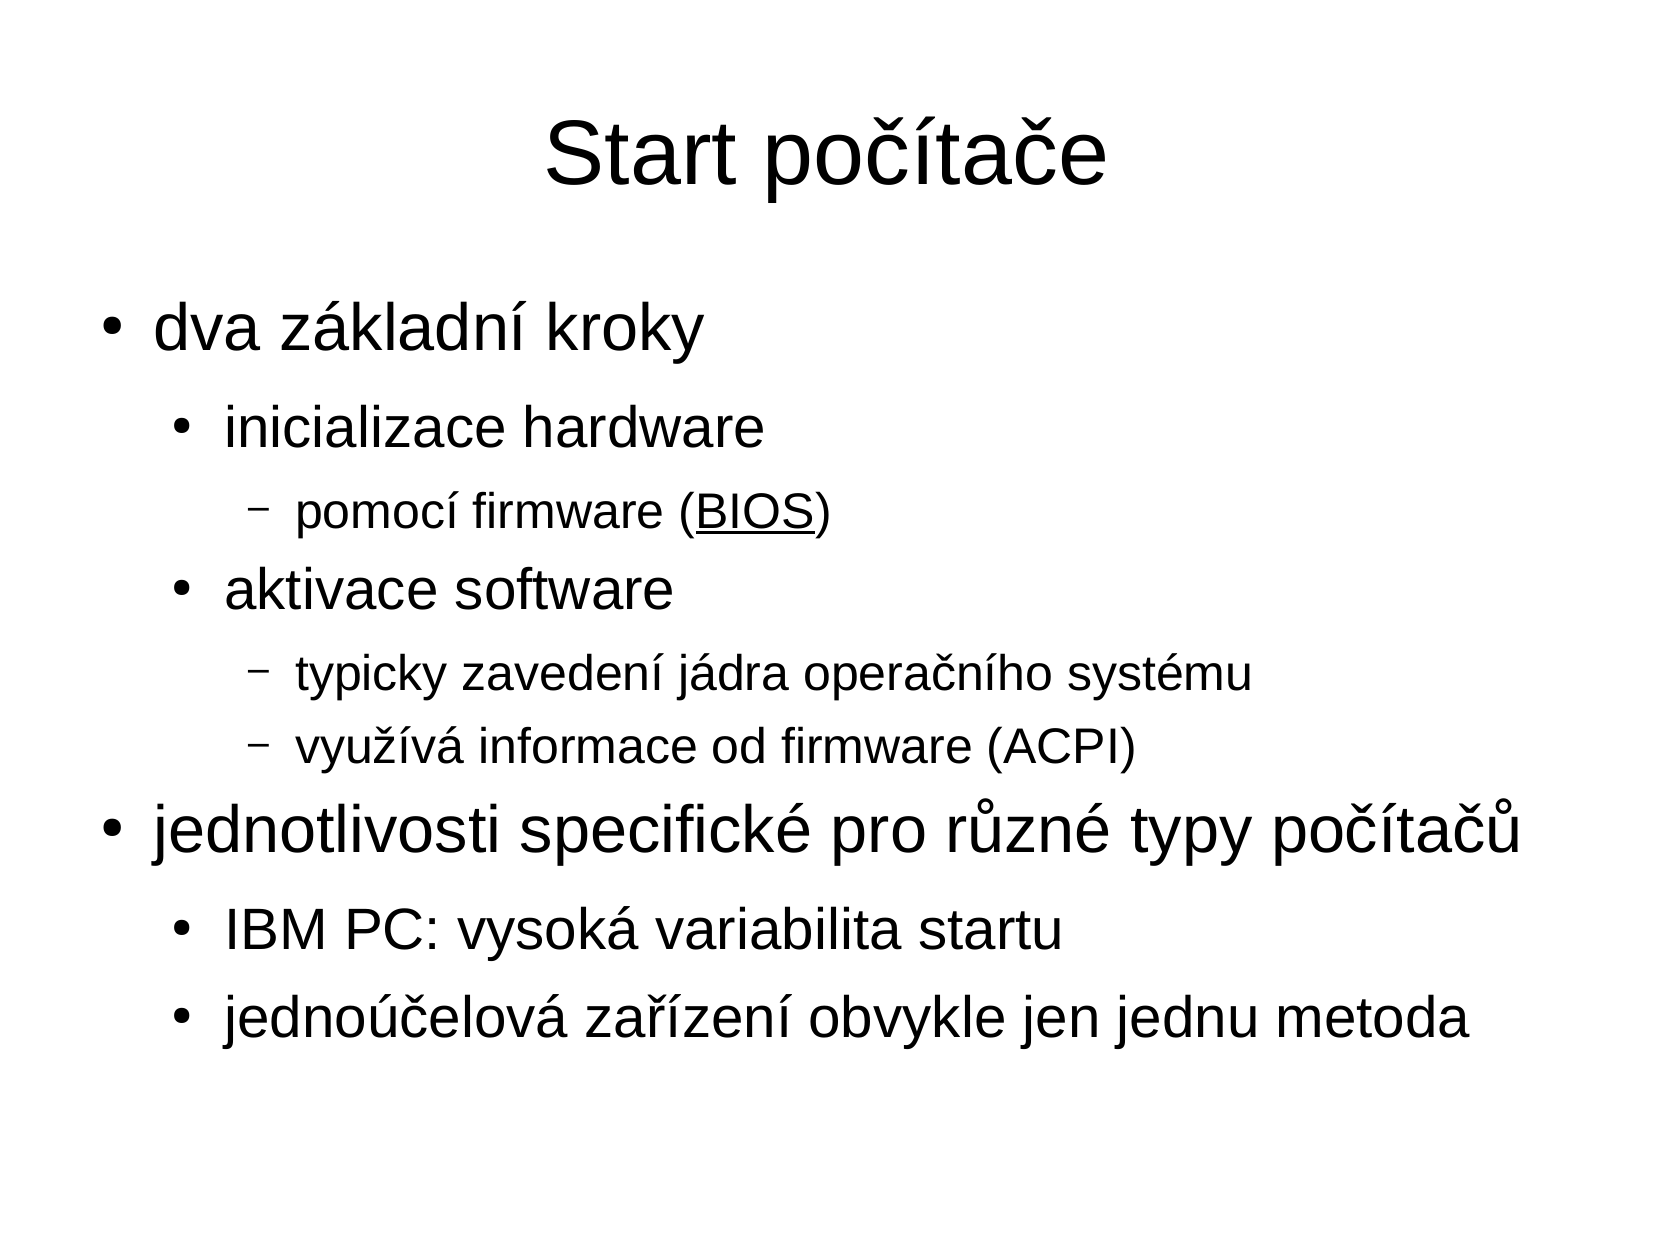

# Start počítače
dva základní kroky
inicializace hardware
pomocí firmware (BIOS)
aktivace software
typicky zavedení jádra operačního systému
využívá informace od firmware (ACPI)
jednotlivosti specifické pro různé typy počítačů
IBM PC: vysoká variabilita startu
jednoúčelová zařízení obvykle jen jednu metoda